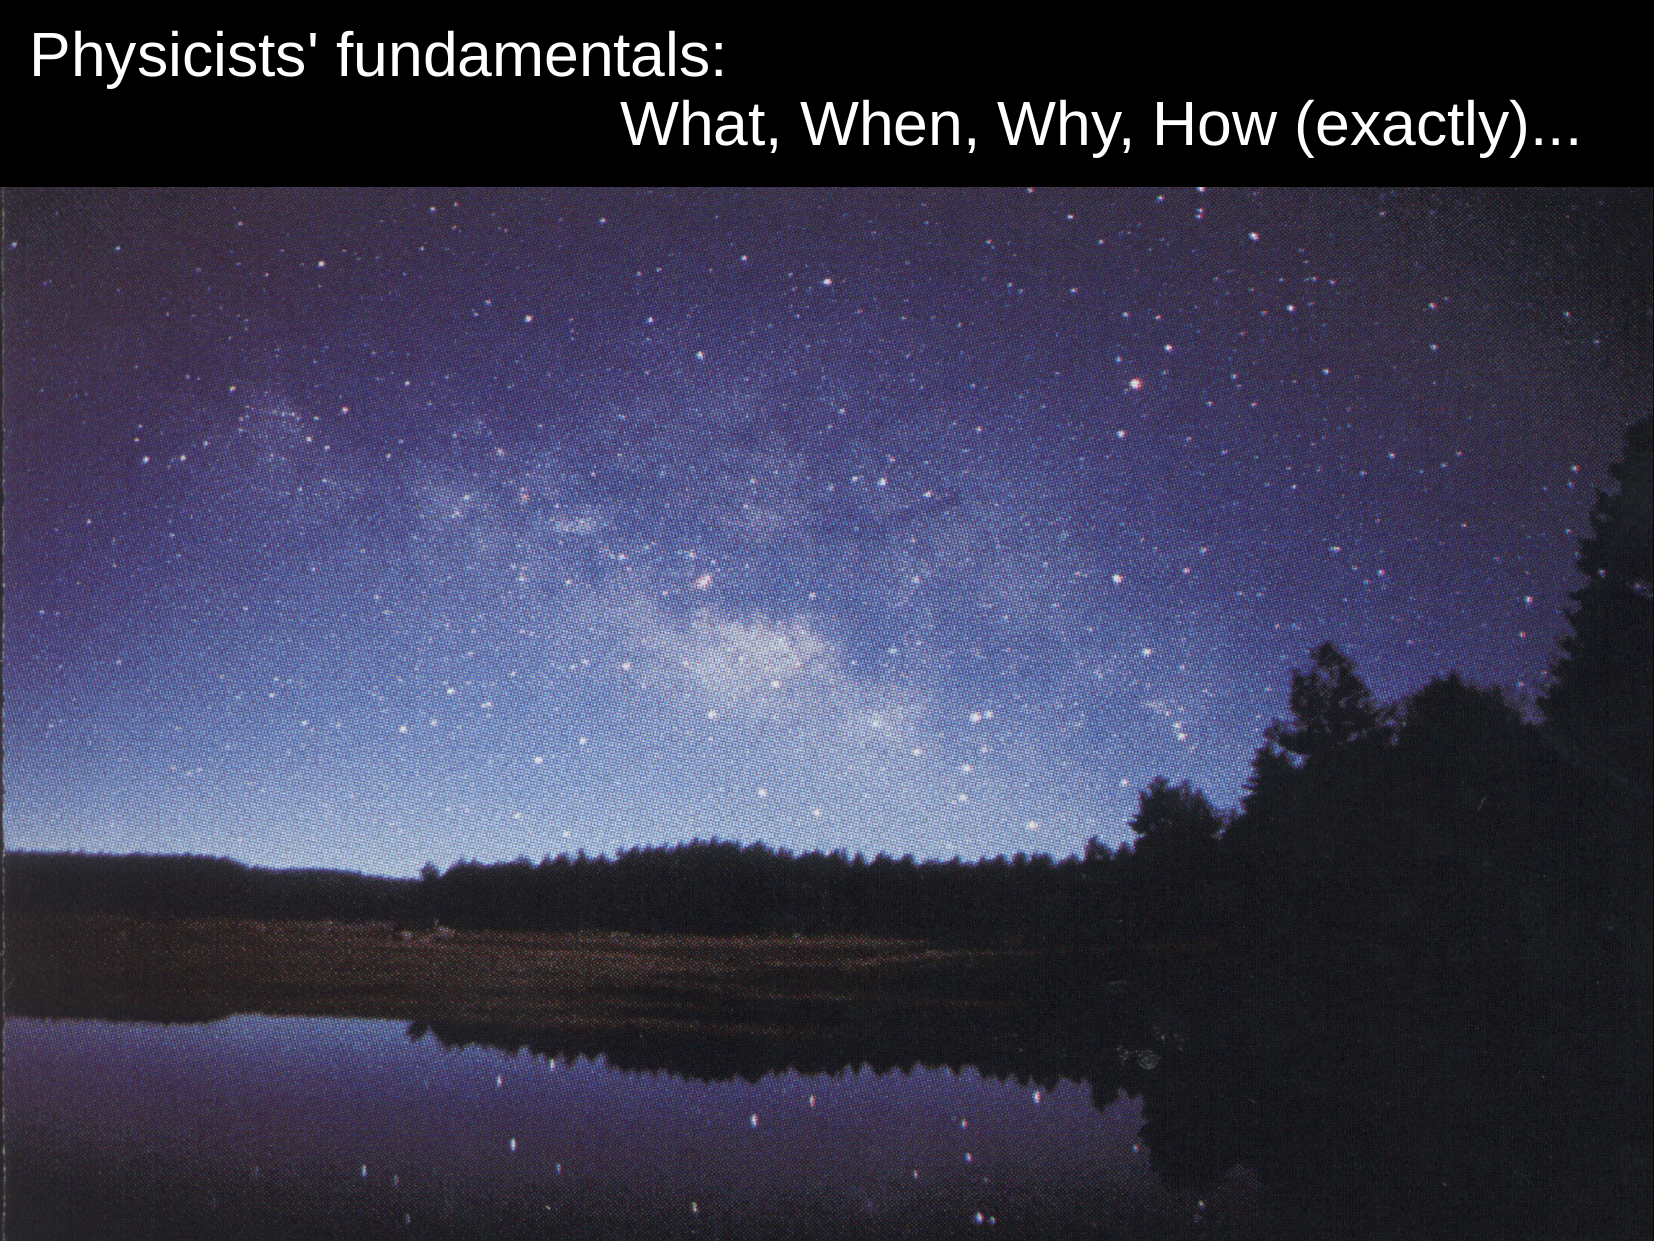

Physicists' fundamentals:
								What, When, Why, How (exactly)...